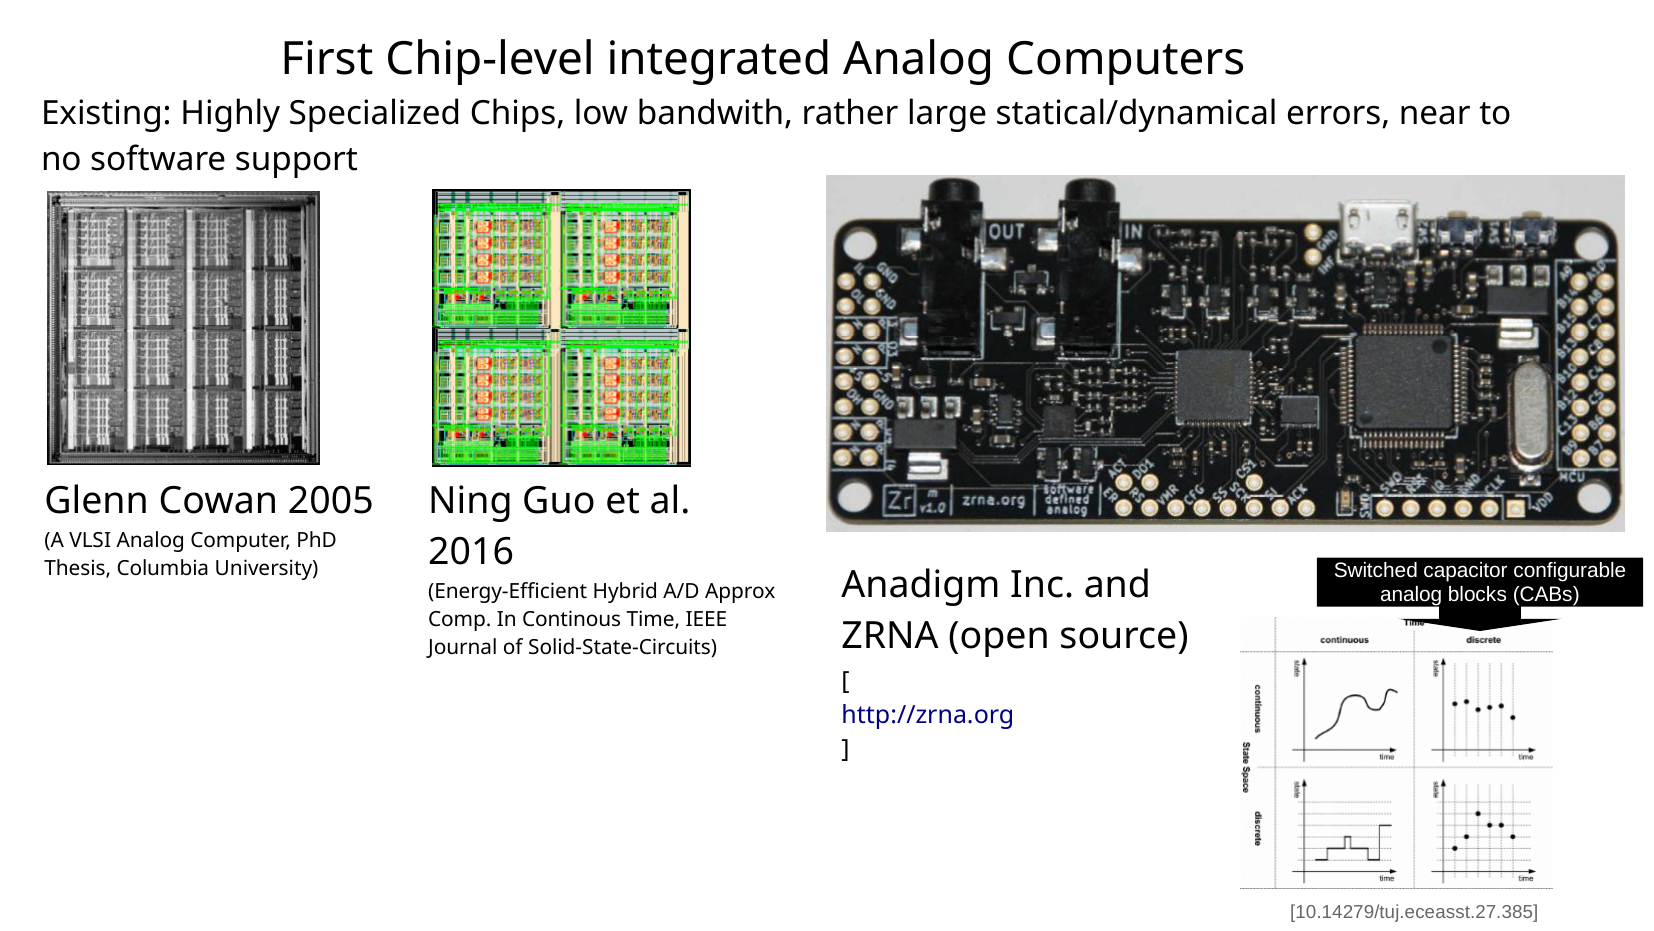

First Chip-level integrated Analog Computers
Existing: Highly Specialized Chips, low bandwith, rather large statical/dynamical errors, near to no software support
Glenn Cowan 2005
(A VLSI Analog Computer, PhD Thesis, Columbia University)
Ning Guo et al. 2016
(Energy-Efficient Hybrid A/D Approx Comp. In Continous Time, IEEE Journal of Solid-State-Circuits)
Anadigm Inc. and
ZRNA (open source)
Switched capacitor configurable
analog blocks (CABs)
[http://zrna.org]
[10.14279/tuj.eceasst.27.385]